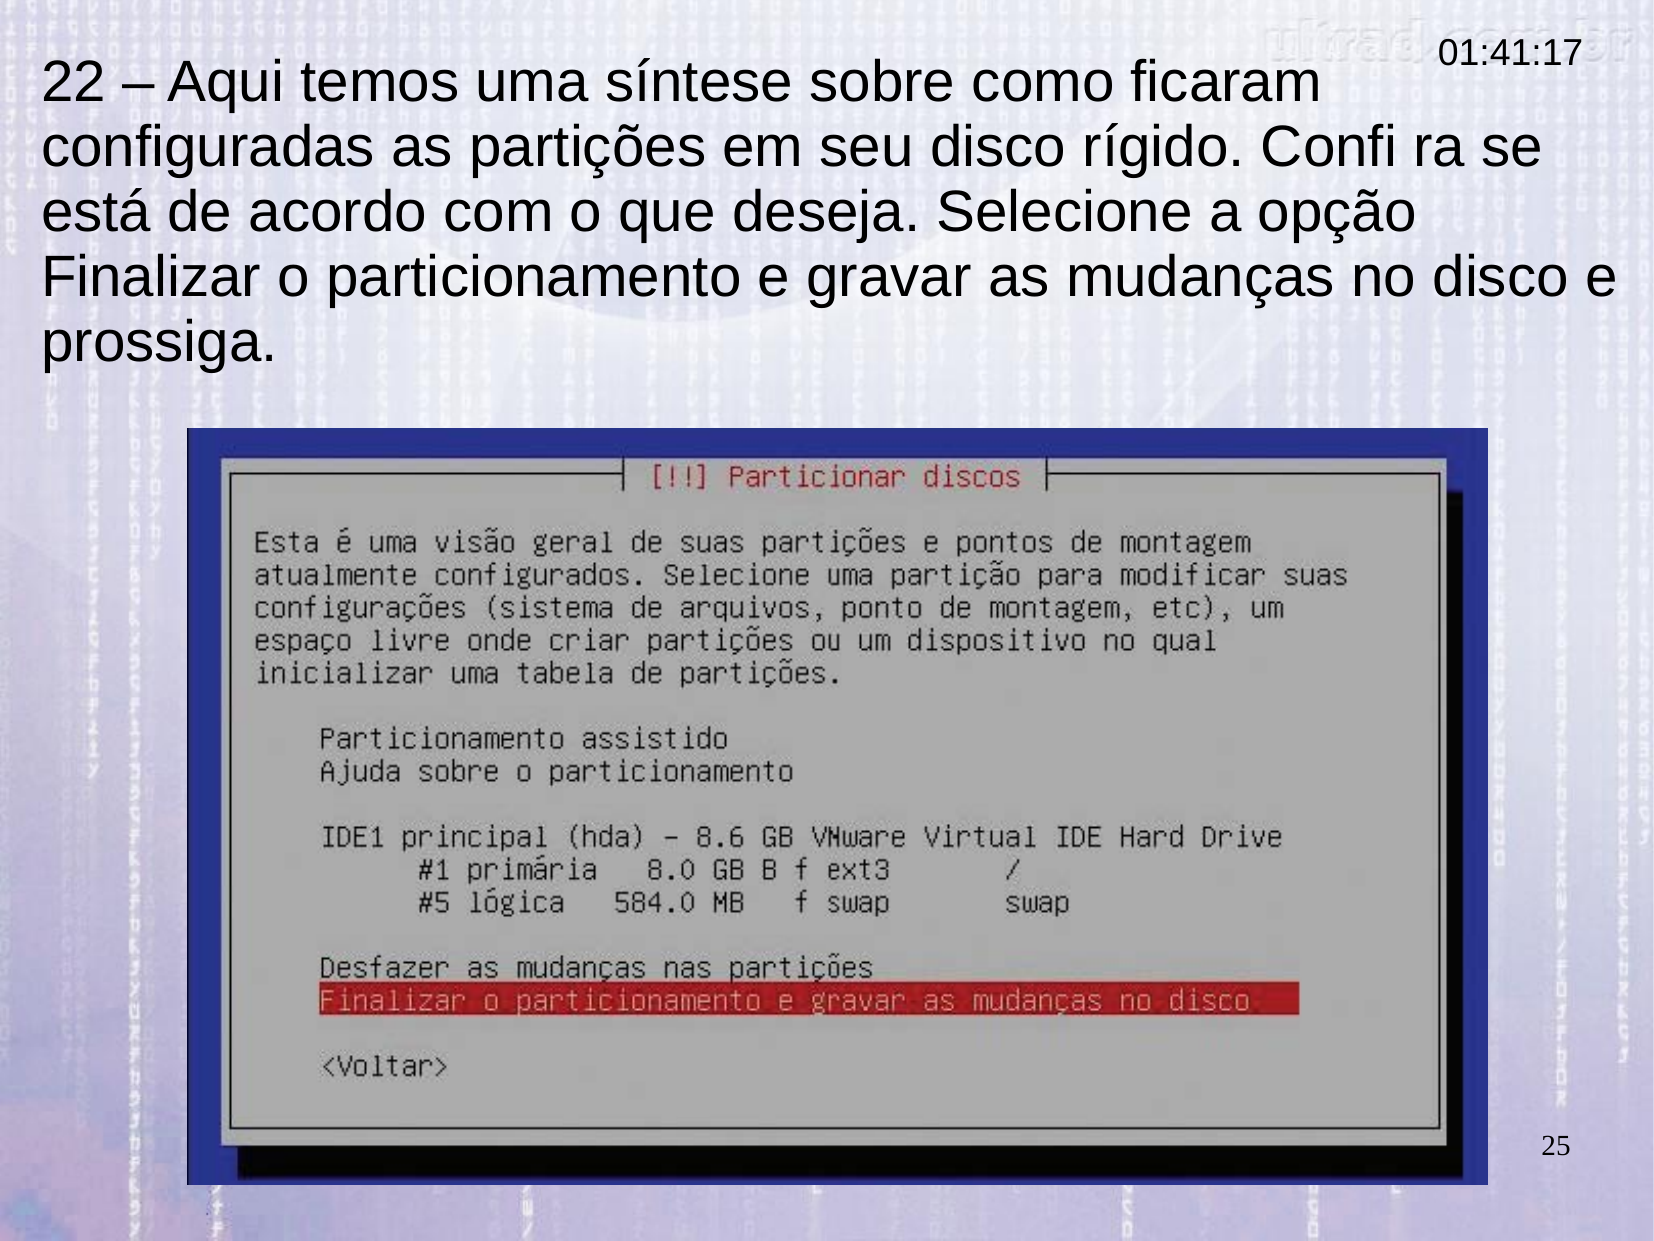

02:59:56
22 – Aqui temos uma síntese sobre como ficaram configuradas as partições em seu disco rígido. Confi ra se está de acordo com o que deseja. Selecione a opção Finalizar o particionamento e gravar as mudanças no disco e prossiga.
25